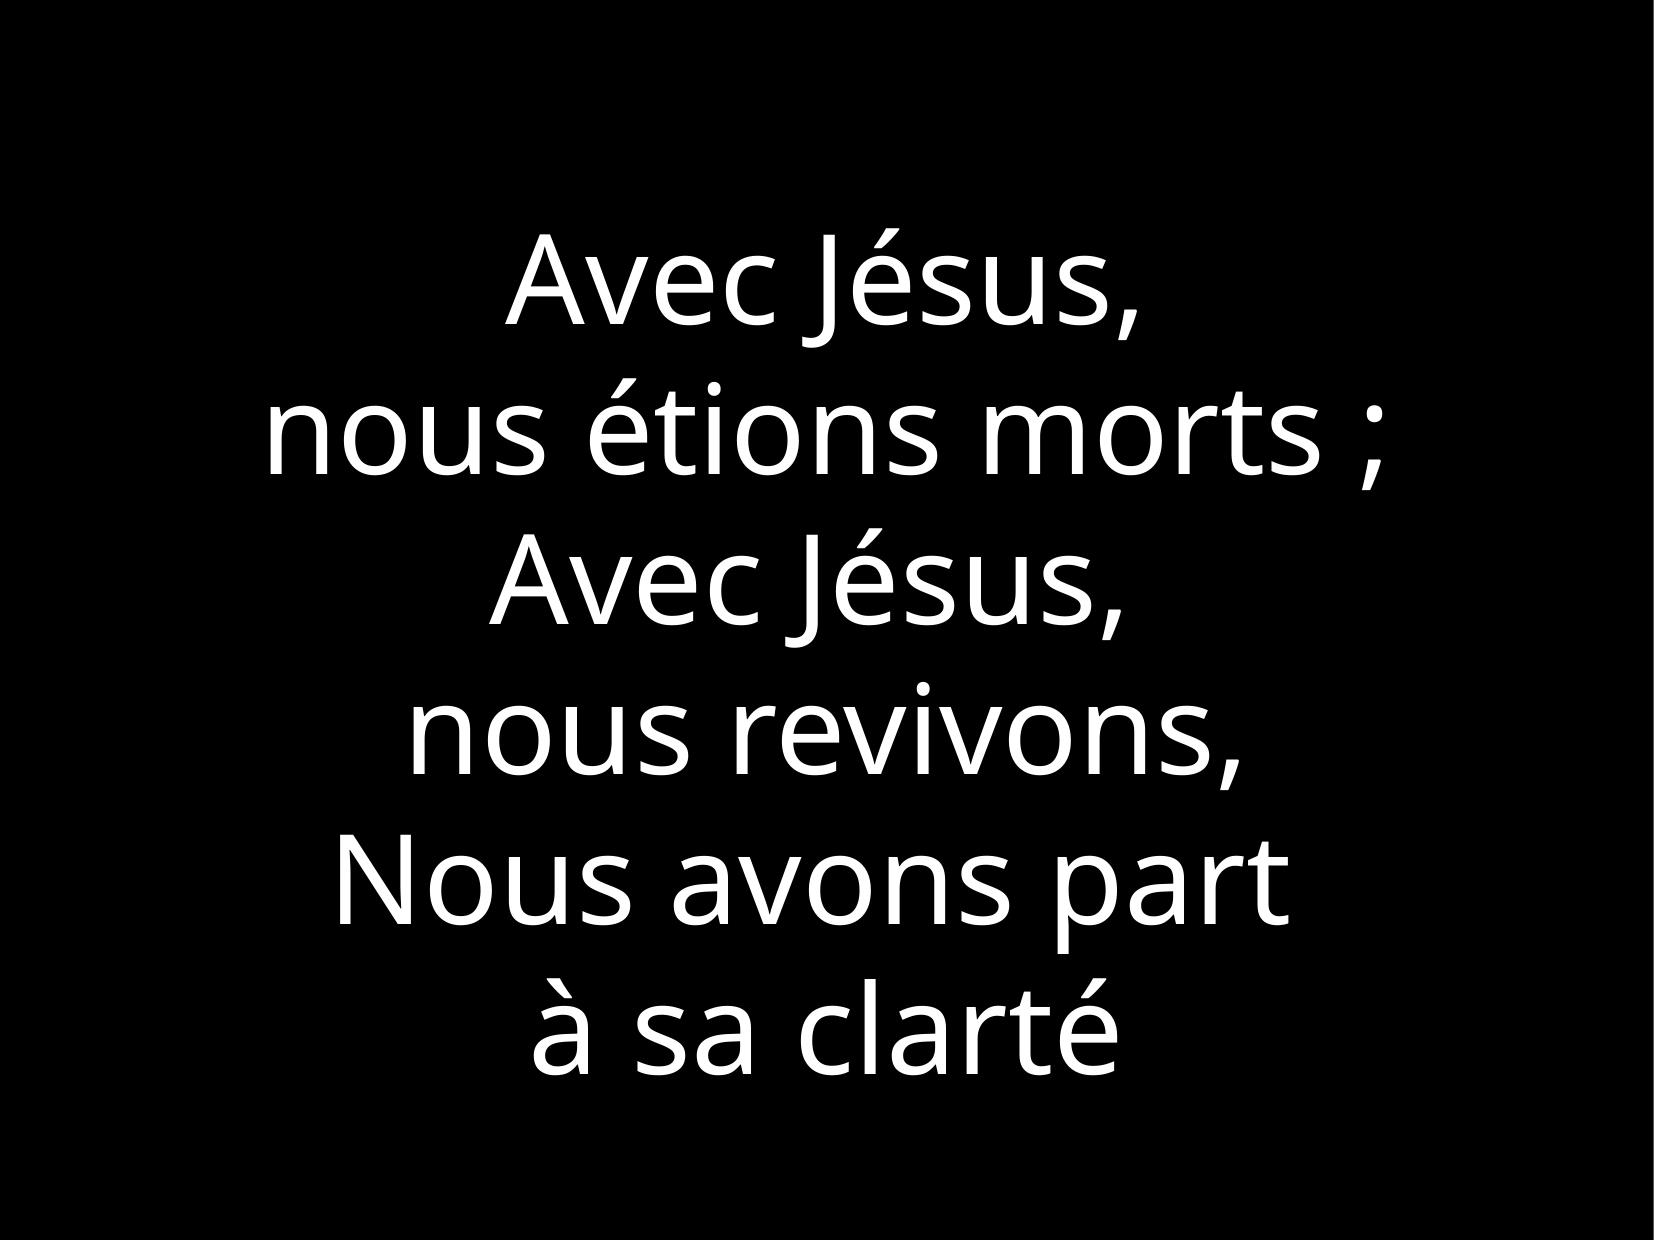

# Avec Jésus, nous étions morts ; Avec Jésus, nous revivons, Nous avons part à sa clarté